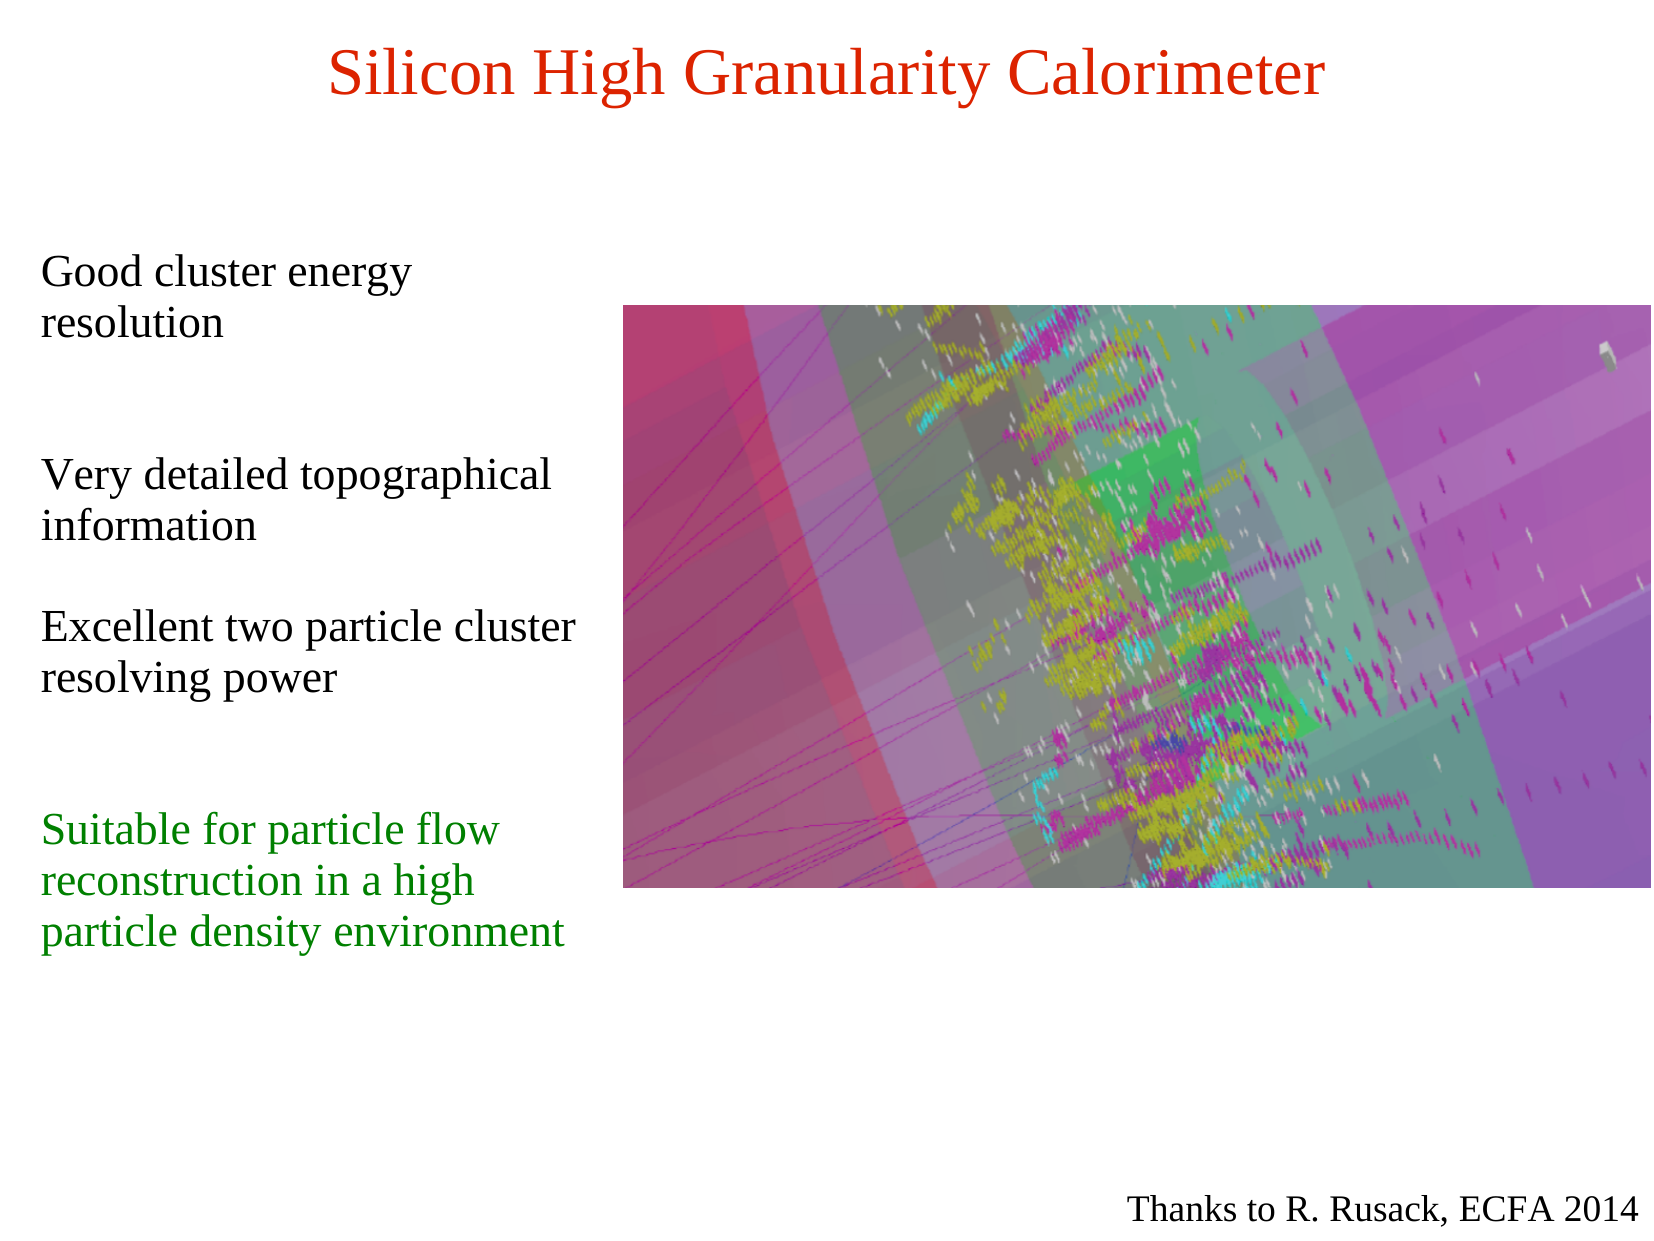

# Silicon High Granularity Calorimeter
Good cluster energy
resolution
Very detailed topographical information
Excellent two particle cluster resolving power
Suitable for particle flow reconstruction in a high particle density environment
Thanks to R. Rusack, ECFA 2014